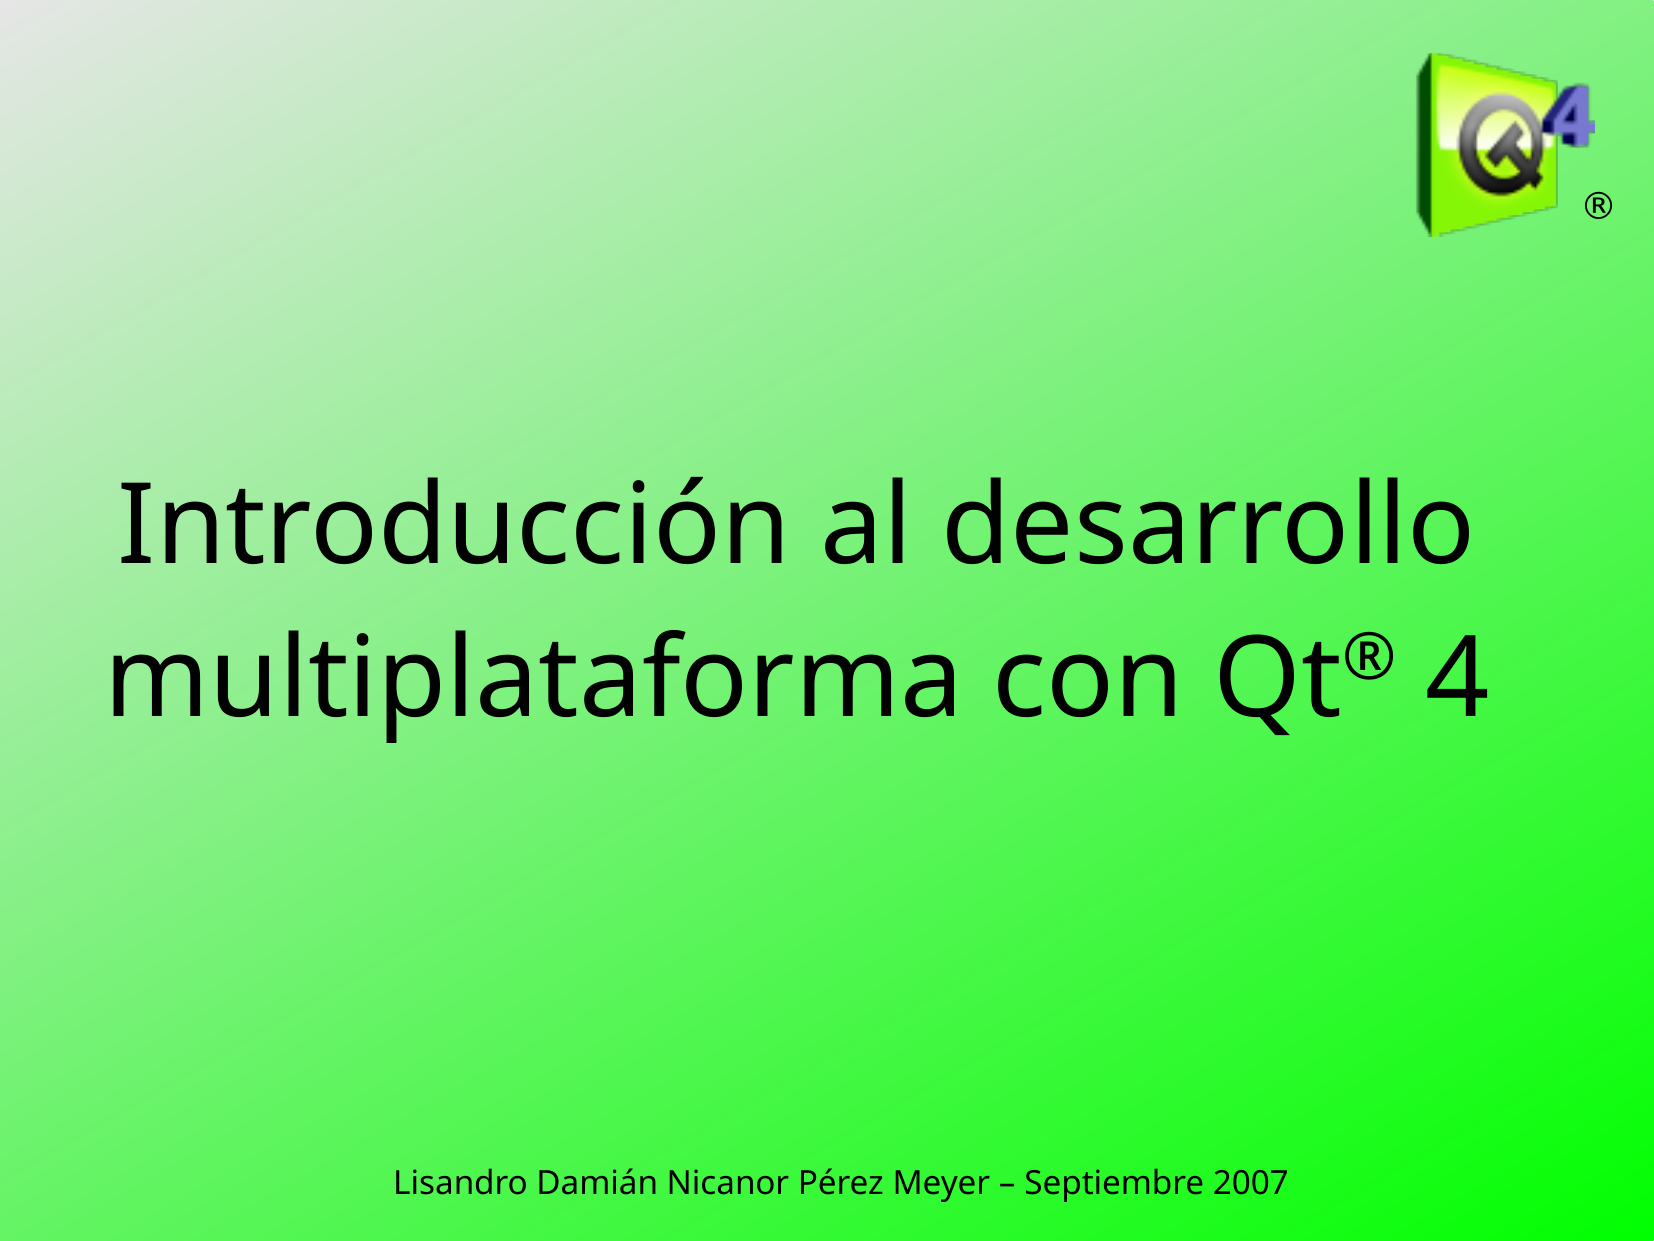

®
# Introducción al desarrollo multiplataforma con Qt® 4
Lisandro Damián Nicanor Pérez Meyer – Septiembre 2007